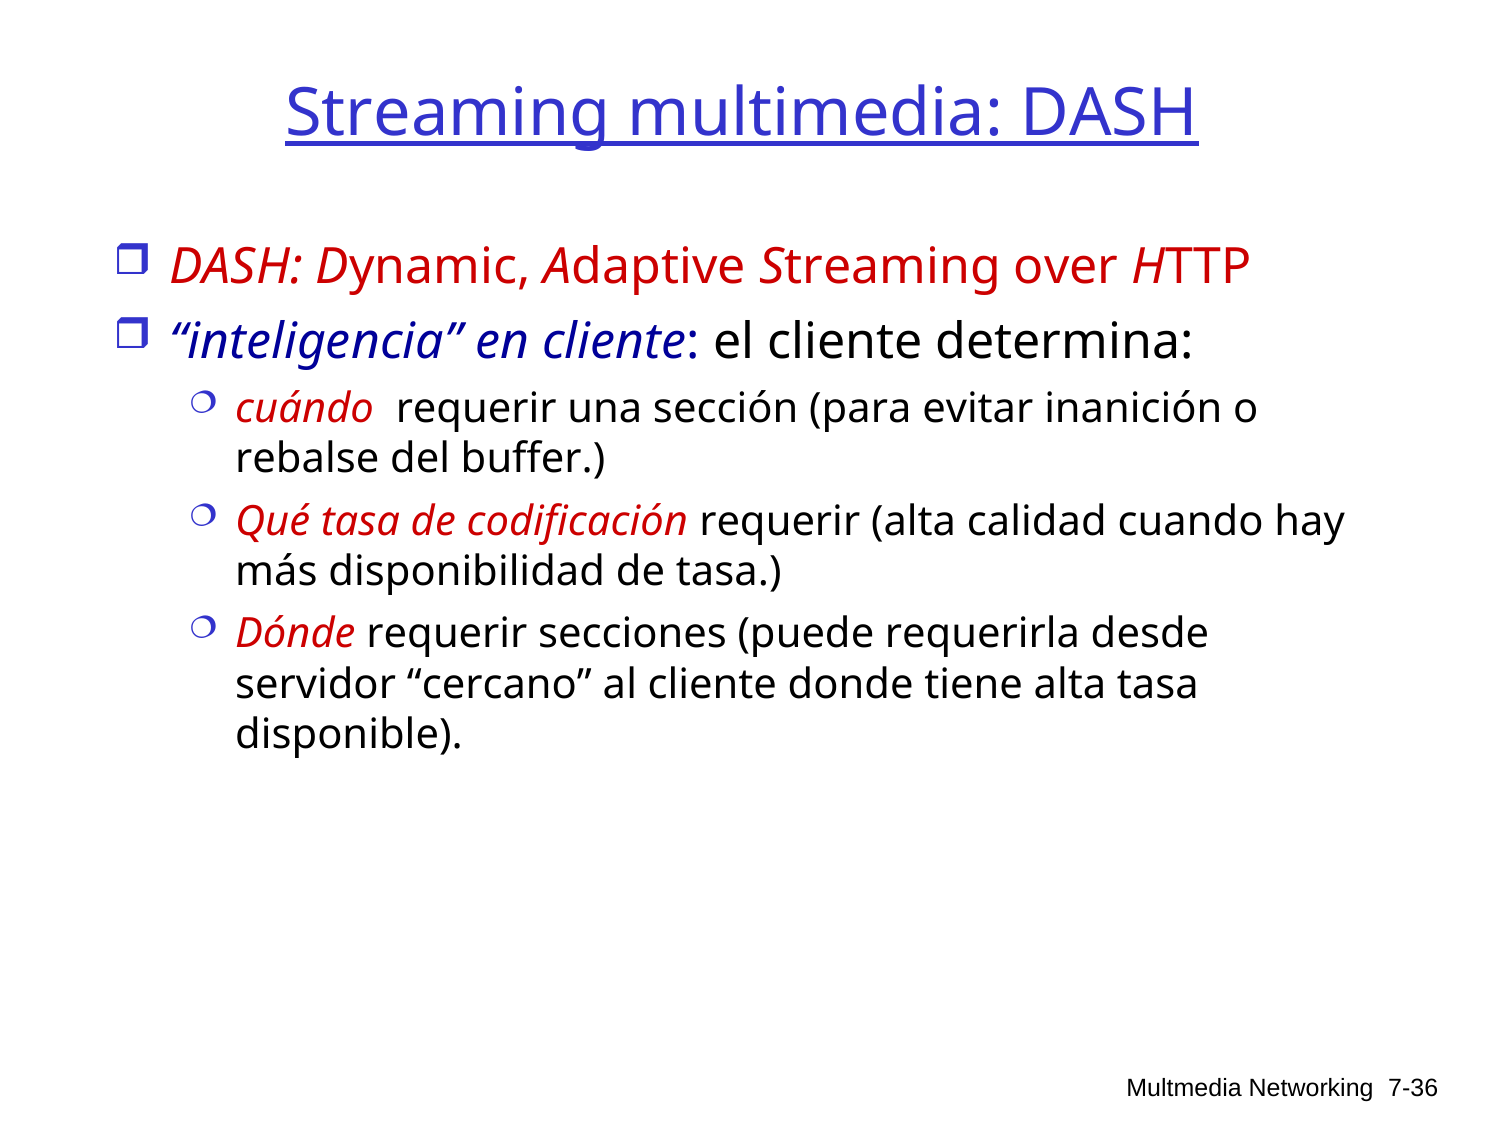

# Streaming multimedia: DASH
DASH: Dynamic, Adaptive Streaming over HTTP
“inteligencia” en cliente: el cliente determina:
cuándo requerir una sección (para evitar inanición o rebalse del buffer.)
Qué tasa de codificación requerir (alta calidad cuando hay más disponibilidad de tasa.)
Dónde requerir secciones (puede requerirla desde servidor “cercano” al cliente donde tiene alta tasa disponible).
Multmedia Networking